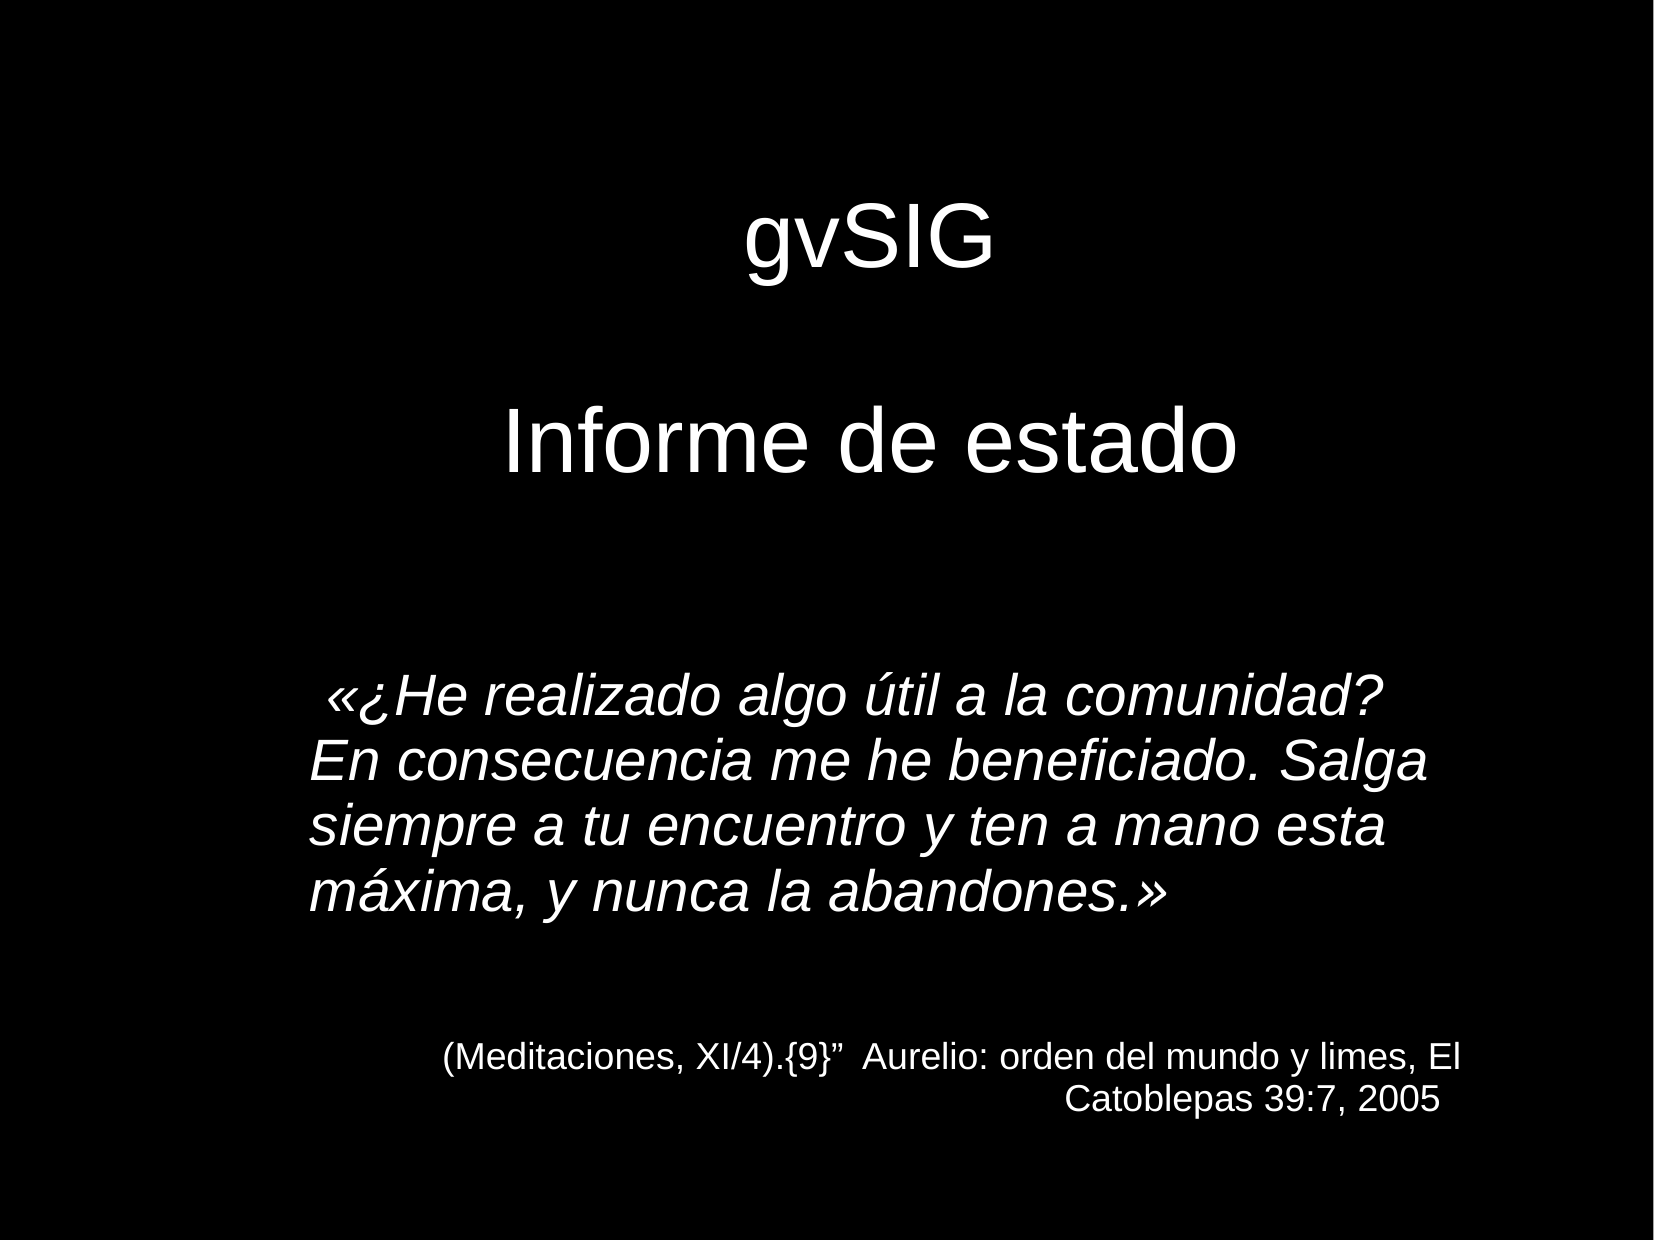

gvSIG
Informe de estado
 «¿He realizado algo útil a la comunidad? En consecuencia me he beneficiado. Salga siempre a tu encuentro y ten a mano esta máxima, y nunca la abandones.»
(Meditaciones, XI/4).{9}” Aurelio: orden del mundo y limes, El Catoblepas 39:7, 2005